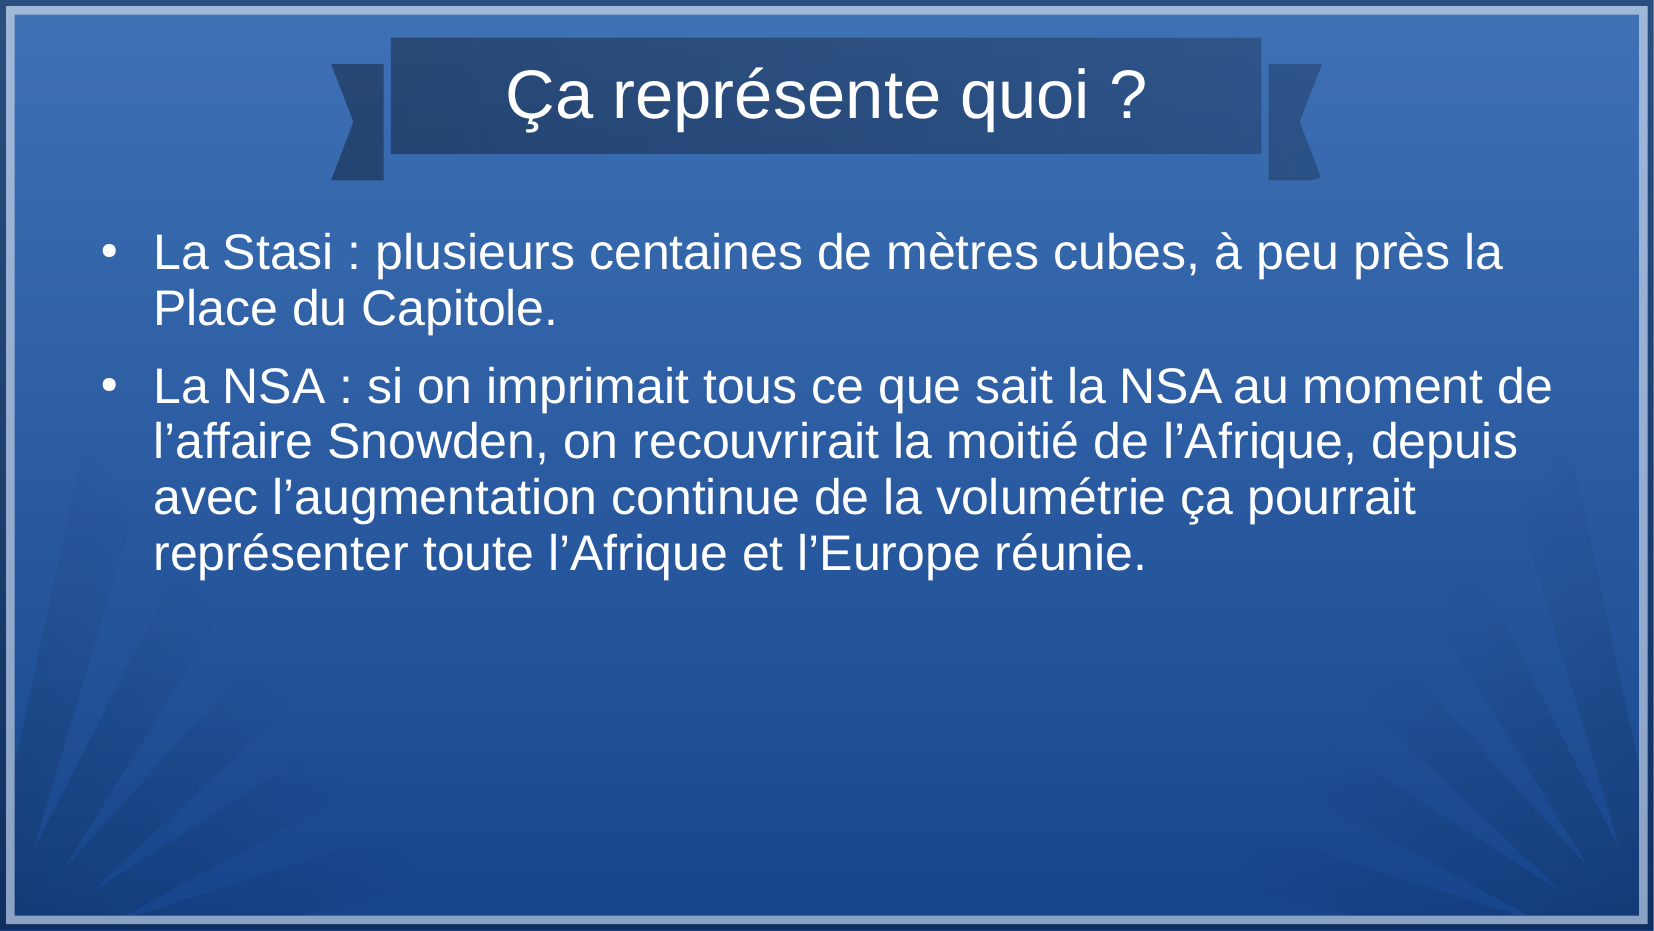

# Ça représente quoi ?
La Stasi : plusieurs centaines de mètres cubes, à peu près la Place du Capitole.
La NSA : si on imprimait tous ce que sait la NSA au moment de l’affaire Snowden, on recouvrirait la moitié de l’Afrique, depuis avec l’augmentation continue de la volumétrie ça pourrait représenter toute l’Afrique et l’Europe réunie.